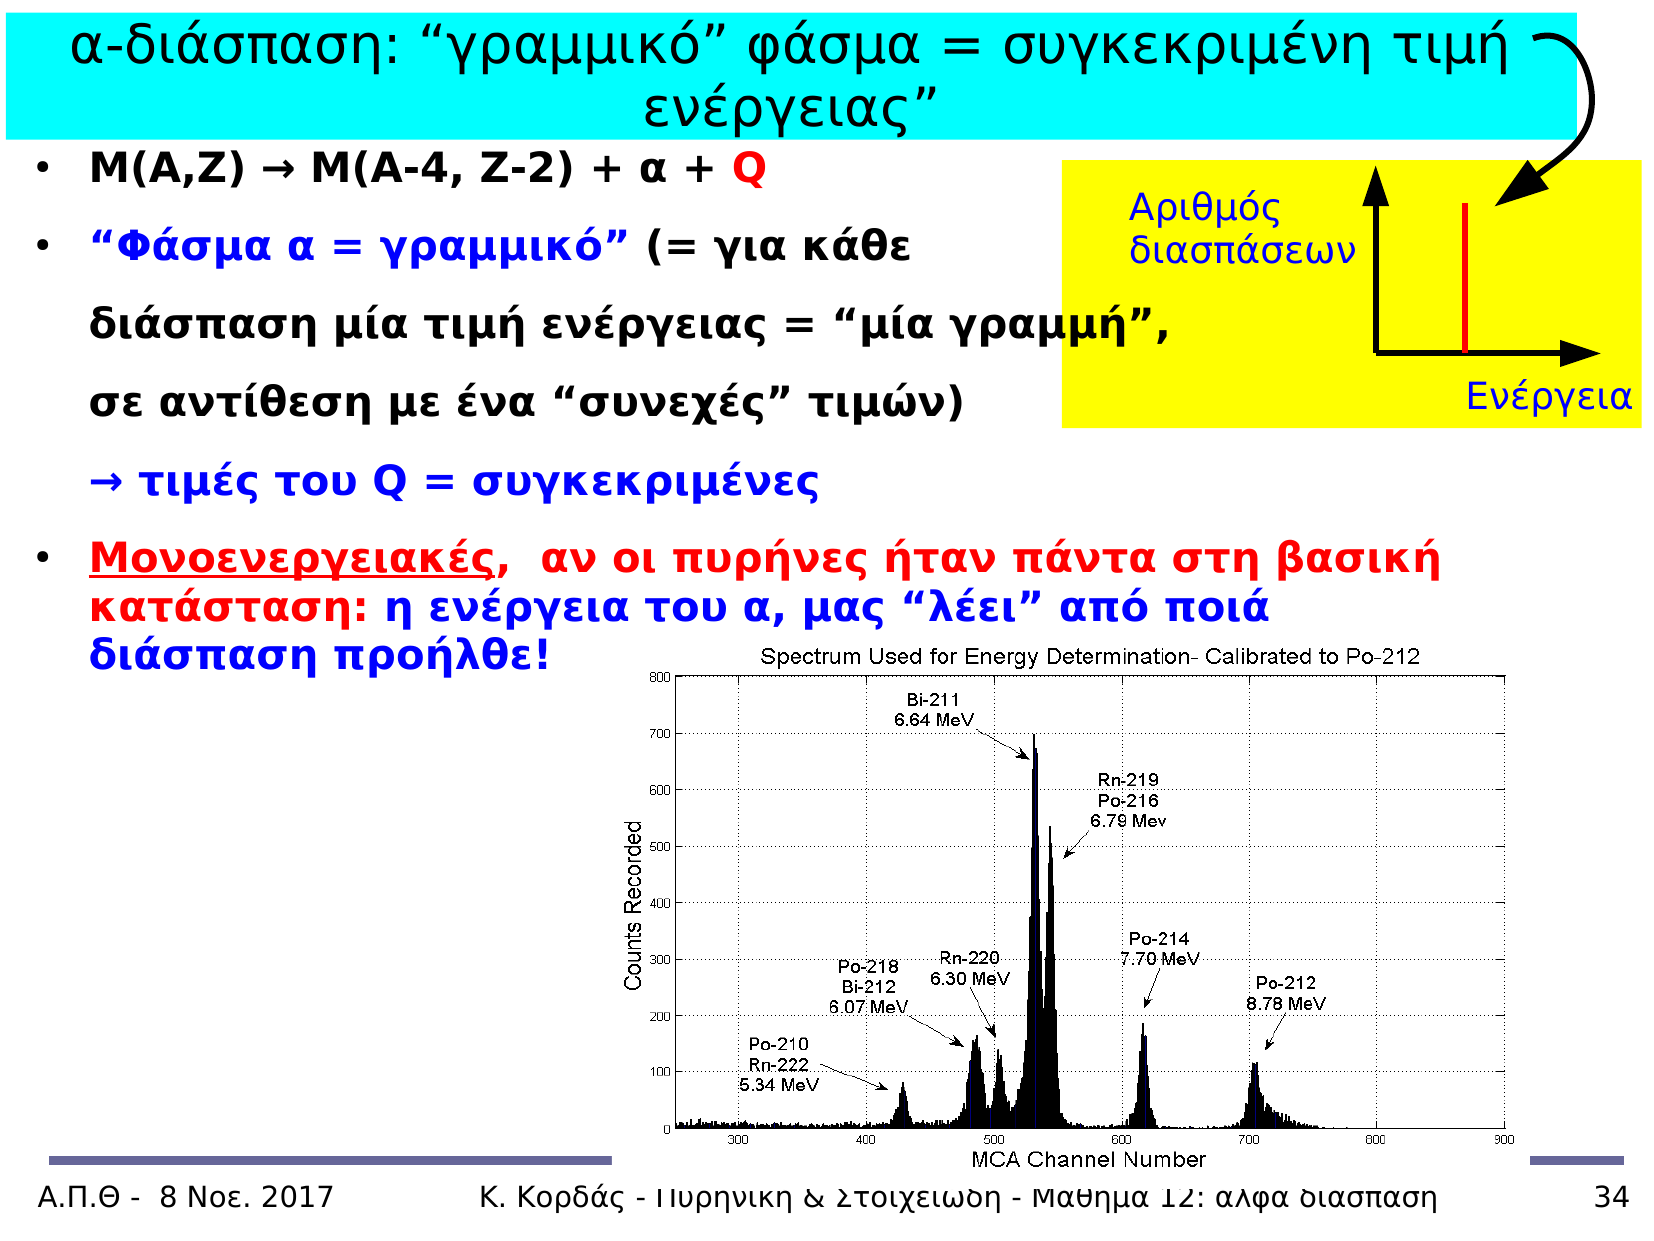

# α-διάσπαση: “γραμμικό” φάσμα = συγκεκριμένη τιμή ενέργειας”
Μ(Α,Ζ) → Μ(Α-4, Ζ-2) + α + Q
“Φάσμα α = γραμμικό” (= για κάθε
διάσπαση μία τιμή ενέργειας = “μία γραμμή”,
σε αντίθεση με ένα “συνεχές” τιμών)
→ τιμές του Q = συγκεκριμένες
Μονοενεργειακές, αν οι πυρήνες ήταν πάντα στη βασική κατάσταση: η ενέργεια του α, μας “λέει” από ποιά διάσπαση προήλθε!
Αριθμός
διασπάσεων
Ενέργεια
Α.Π.Θ - 8 Νοε. 2017
Κ. Κορδάς - Πυρηνική & Στοιχειώδη - Μάθημα 12: άλφα διάσπαση
34